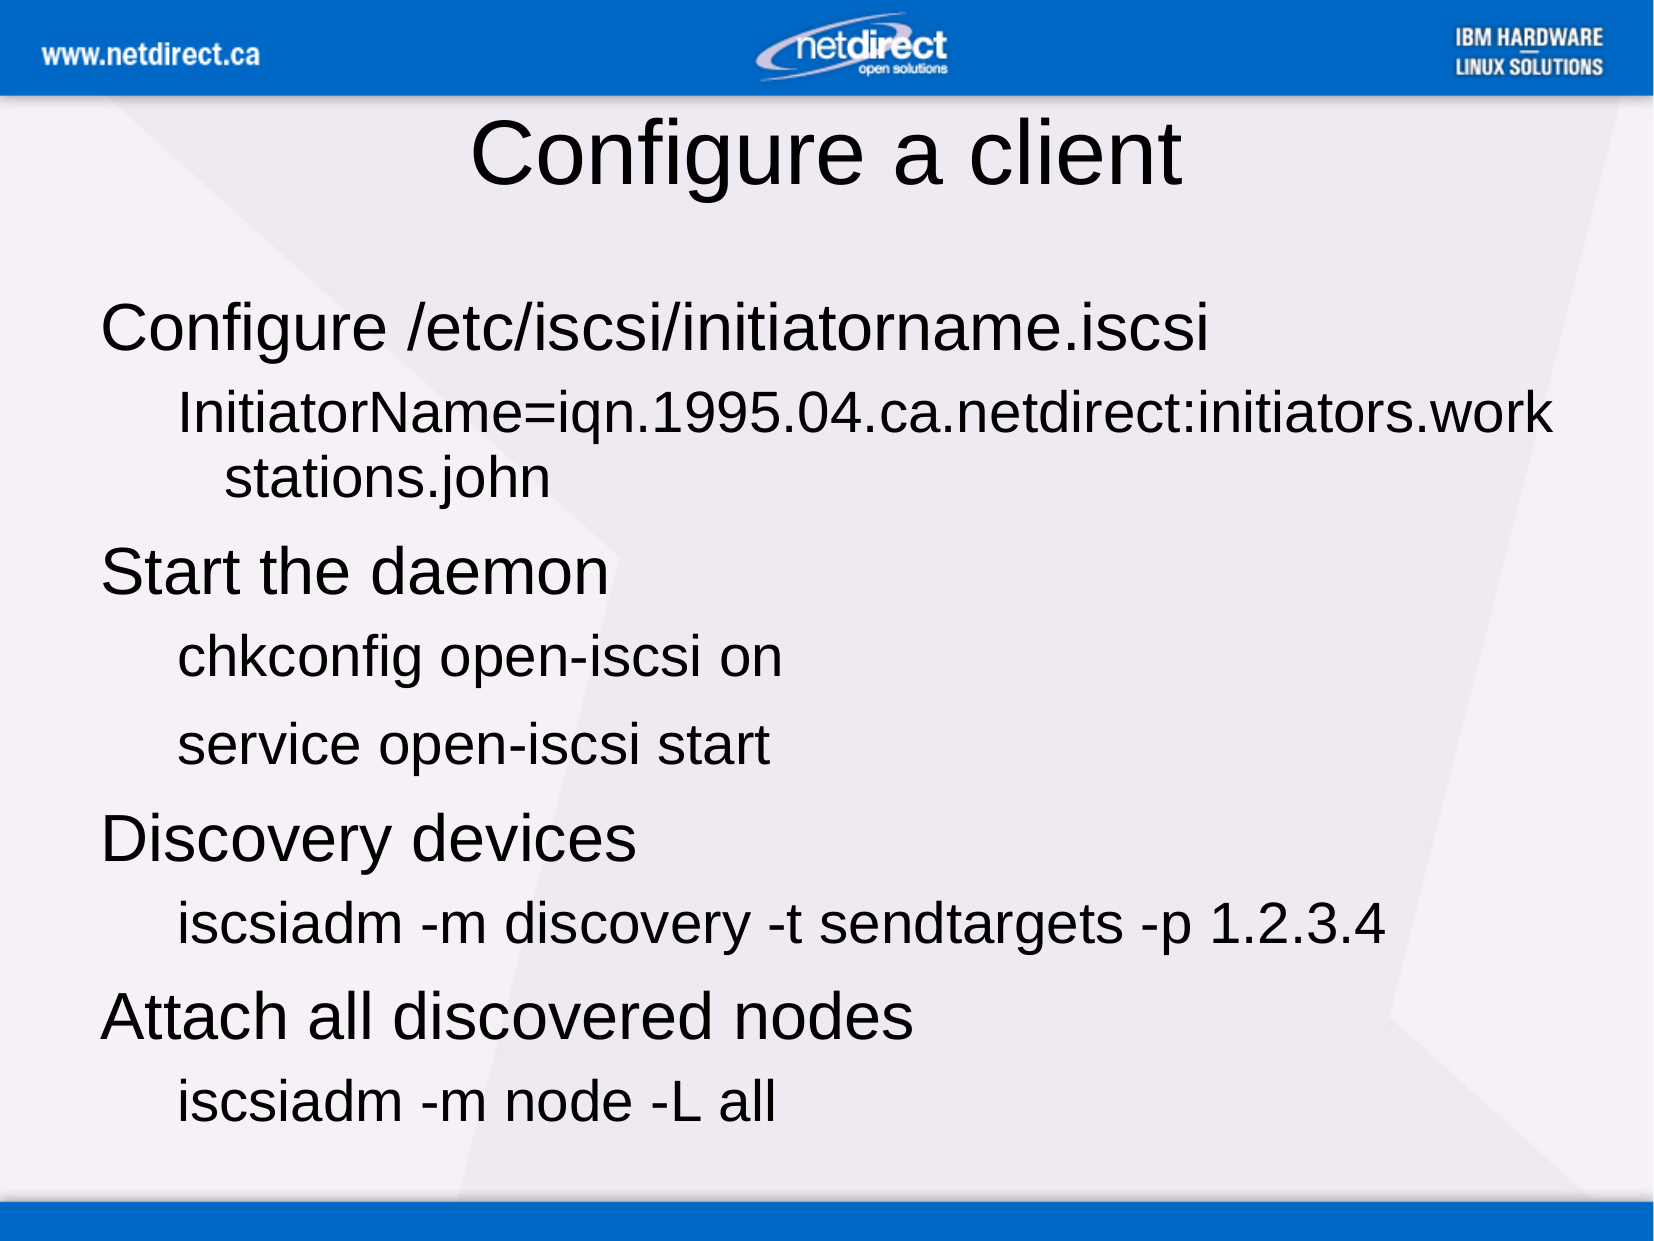

# Configure a client
Configure /etc/iscsi/initiatorname.iscsi
InitiatorName=iqn.1995.04.ca.netdirect:initiators.workstations.john
Start the daemon
chkconfig open-iscsi on
service open-iscsi start
Discovery devices
iscsiadm -m discovery -t sendtargets -p 1.2.3.4
Attach all discovered nodes
iscsiadm -m node -L all